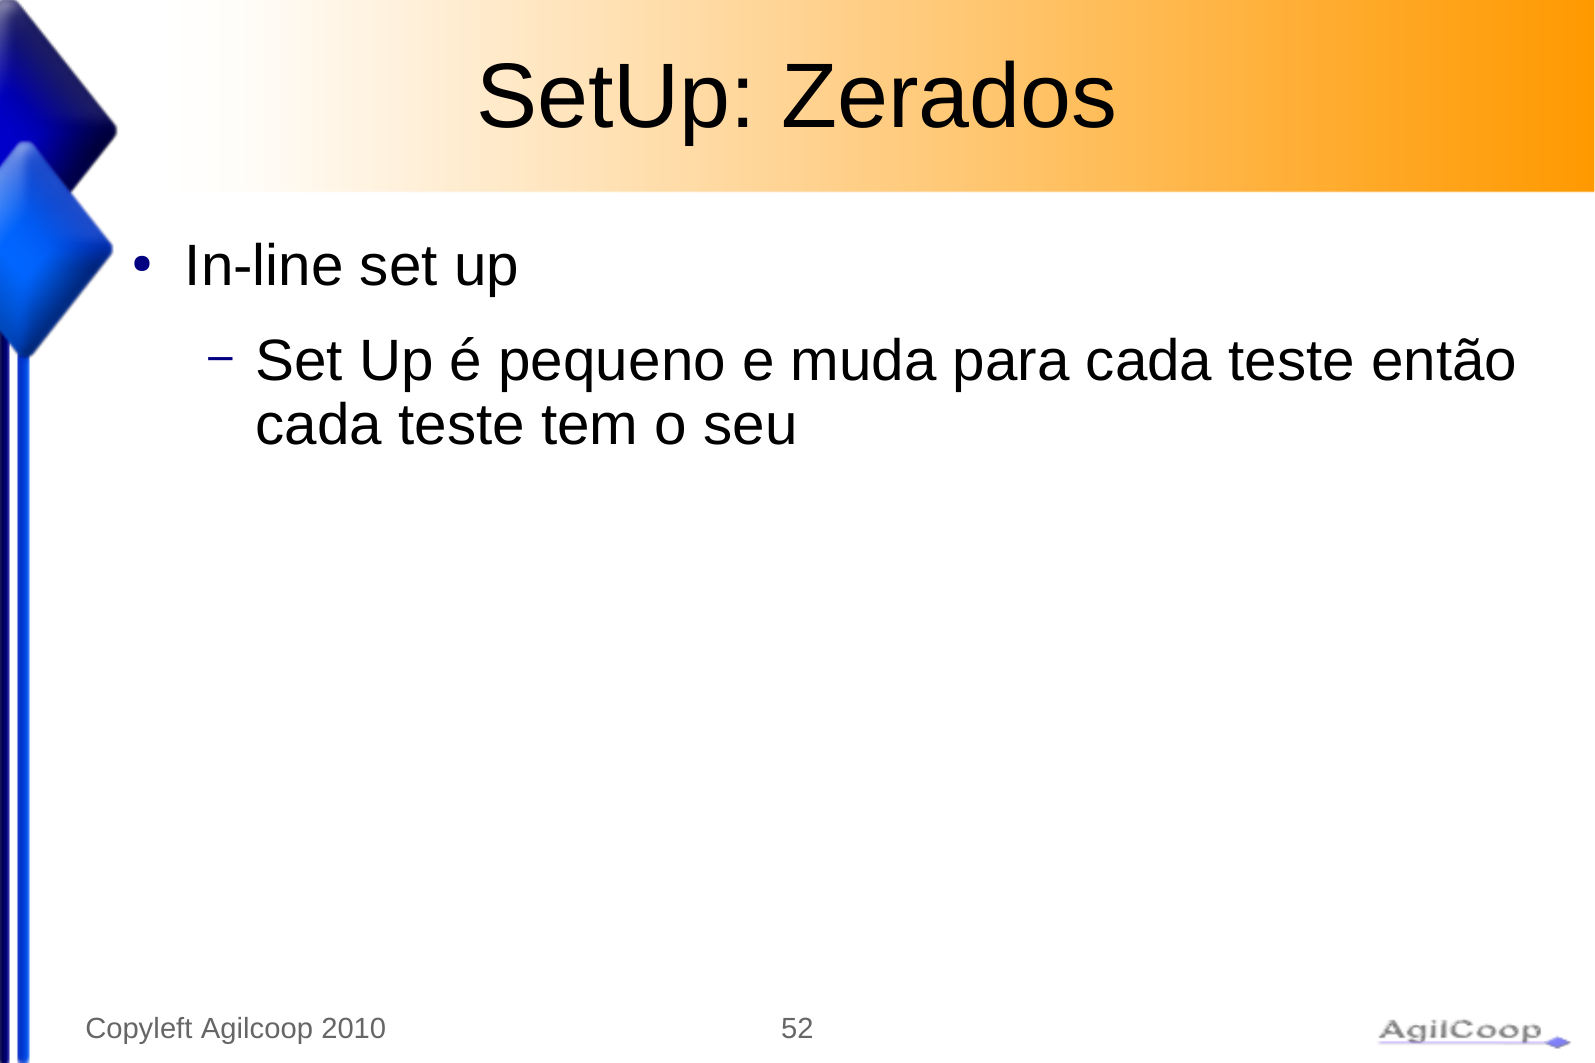

# SetUp: Zerados
In-line set up
Set Up é pequeno e muda para cada teste então cada teste tem o seu
Copyleft Agilcoop 2010
52